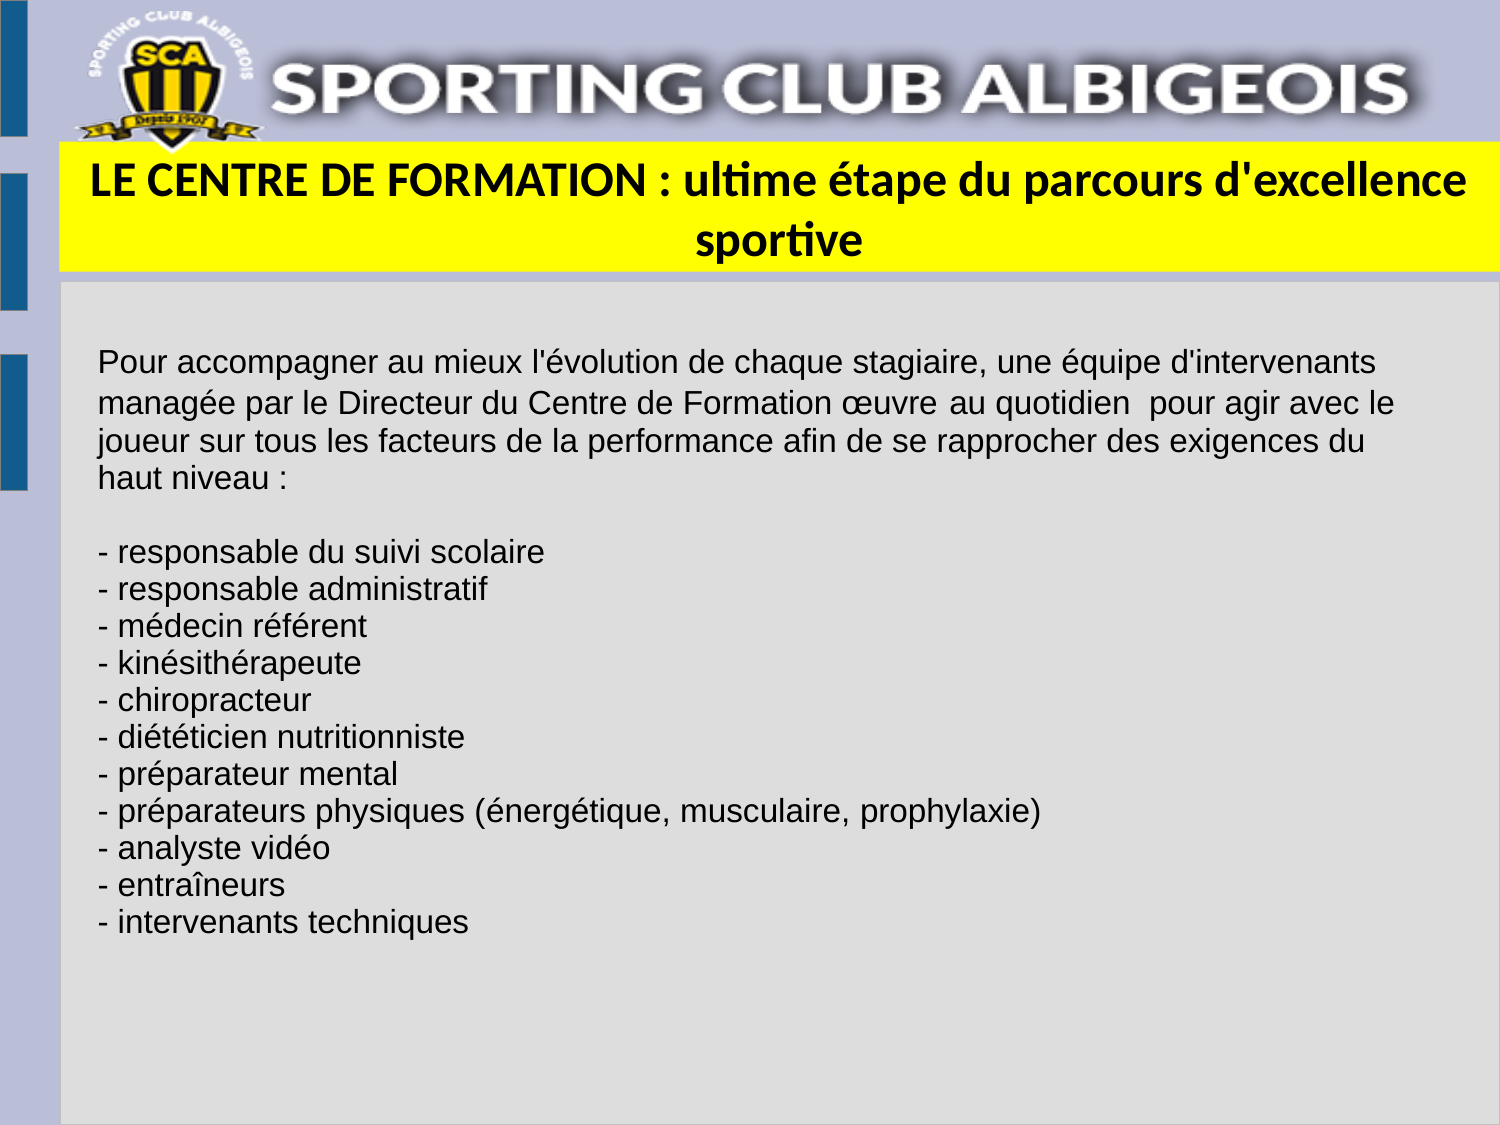

LE CENTRE DE FORMATION : ultime étape du parcours d'excellence sportive
Pour accompagner au mieux l'évolution de chaque stagiaire, une équipe d'intervenants managée par le Directeur du Centre de Formation œuvre au quotidien pour agir avec le joueur sur tous les facteurs de la performance afin de se rapprocher des exigences du haut niveau :
- responsable du suivi scolaire
- responsable administratif
- médecin référent
- kinésithérapeute
- chiropracteur
- diététicien nutritionniste
- préparateur mental
- préparateurs physiques (énergétique, musculaire, prophylaxie)
- analyste vidéo
- entraîneurs
- intervenants techniques